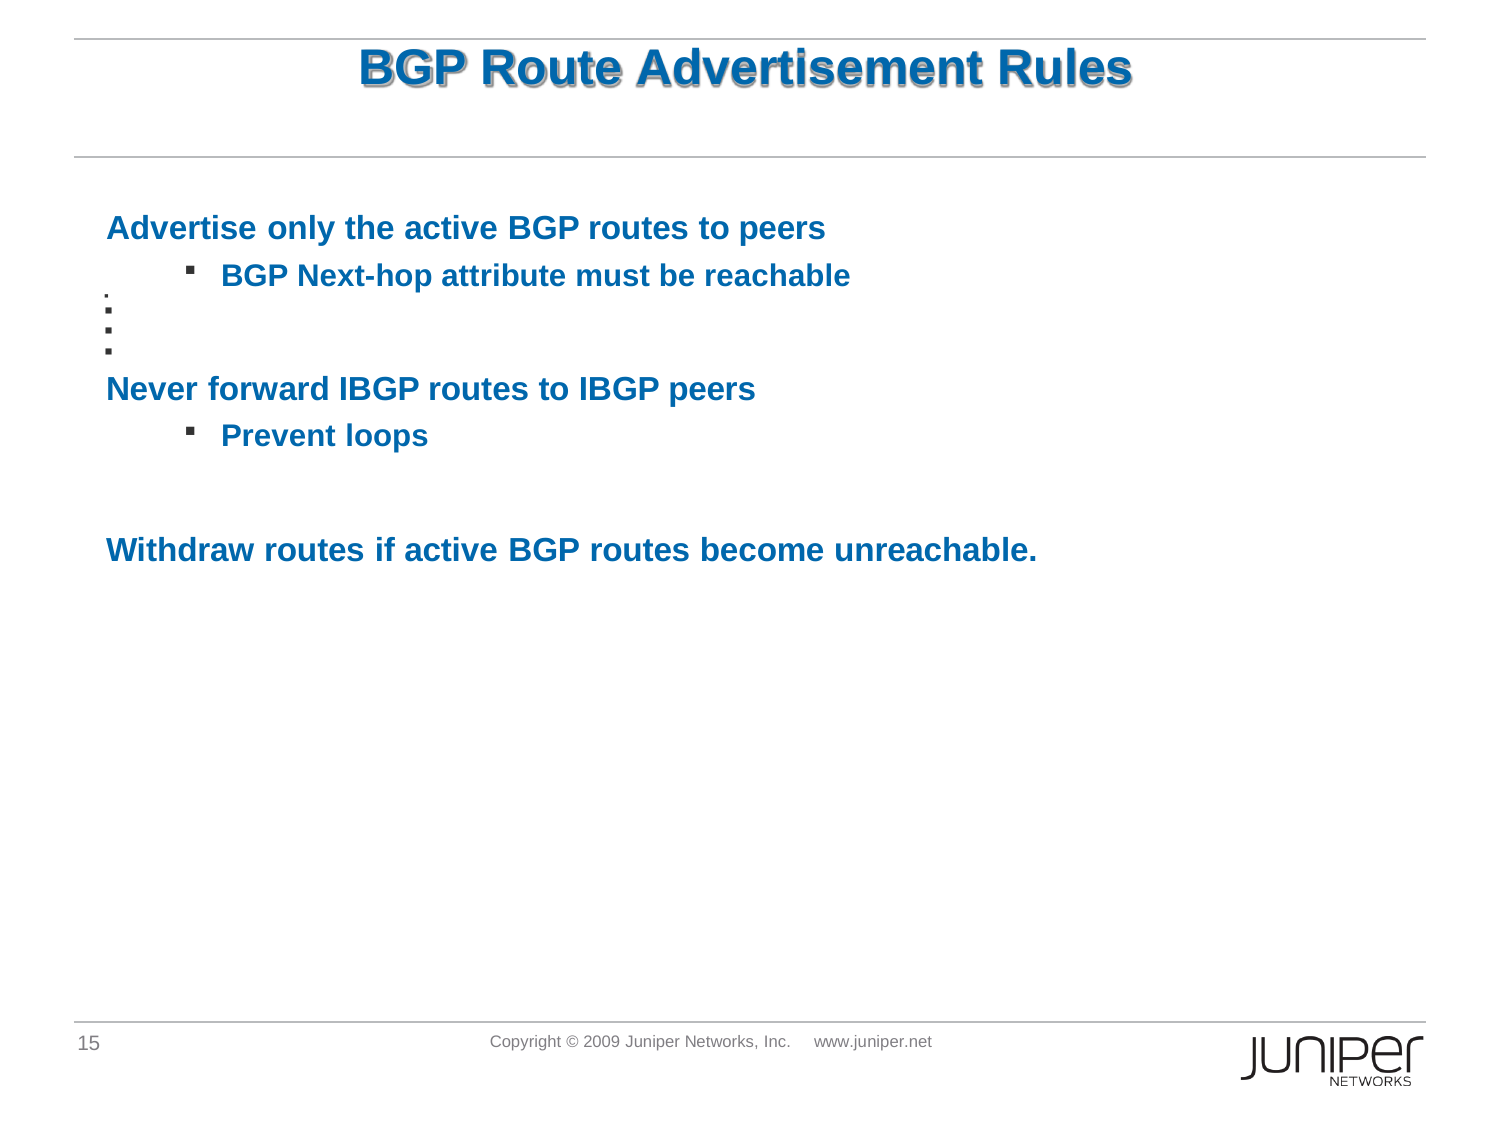

# BGP Route Advertisement Rules
Advertise only the active BGP routes to peers
BGP Next-hop attribute must be reachable
Never forward IBGP routes to IBGP peers
Prevent loops
Withdraw routes if active BGP routes become unreachable.
8
Copyright © 2009 Juniper Networks, Inc.	www.juniper.net